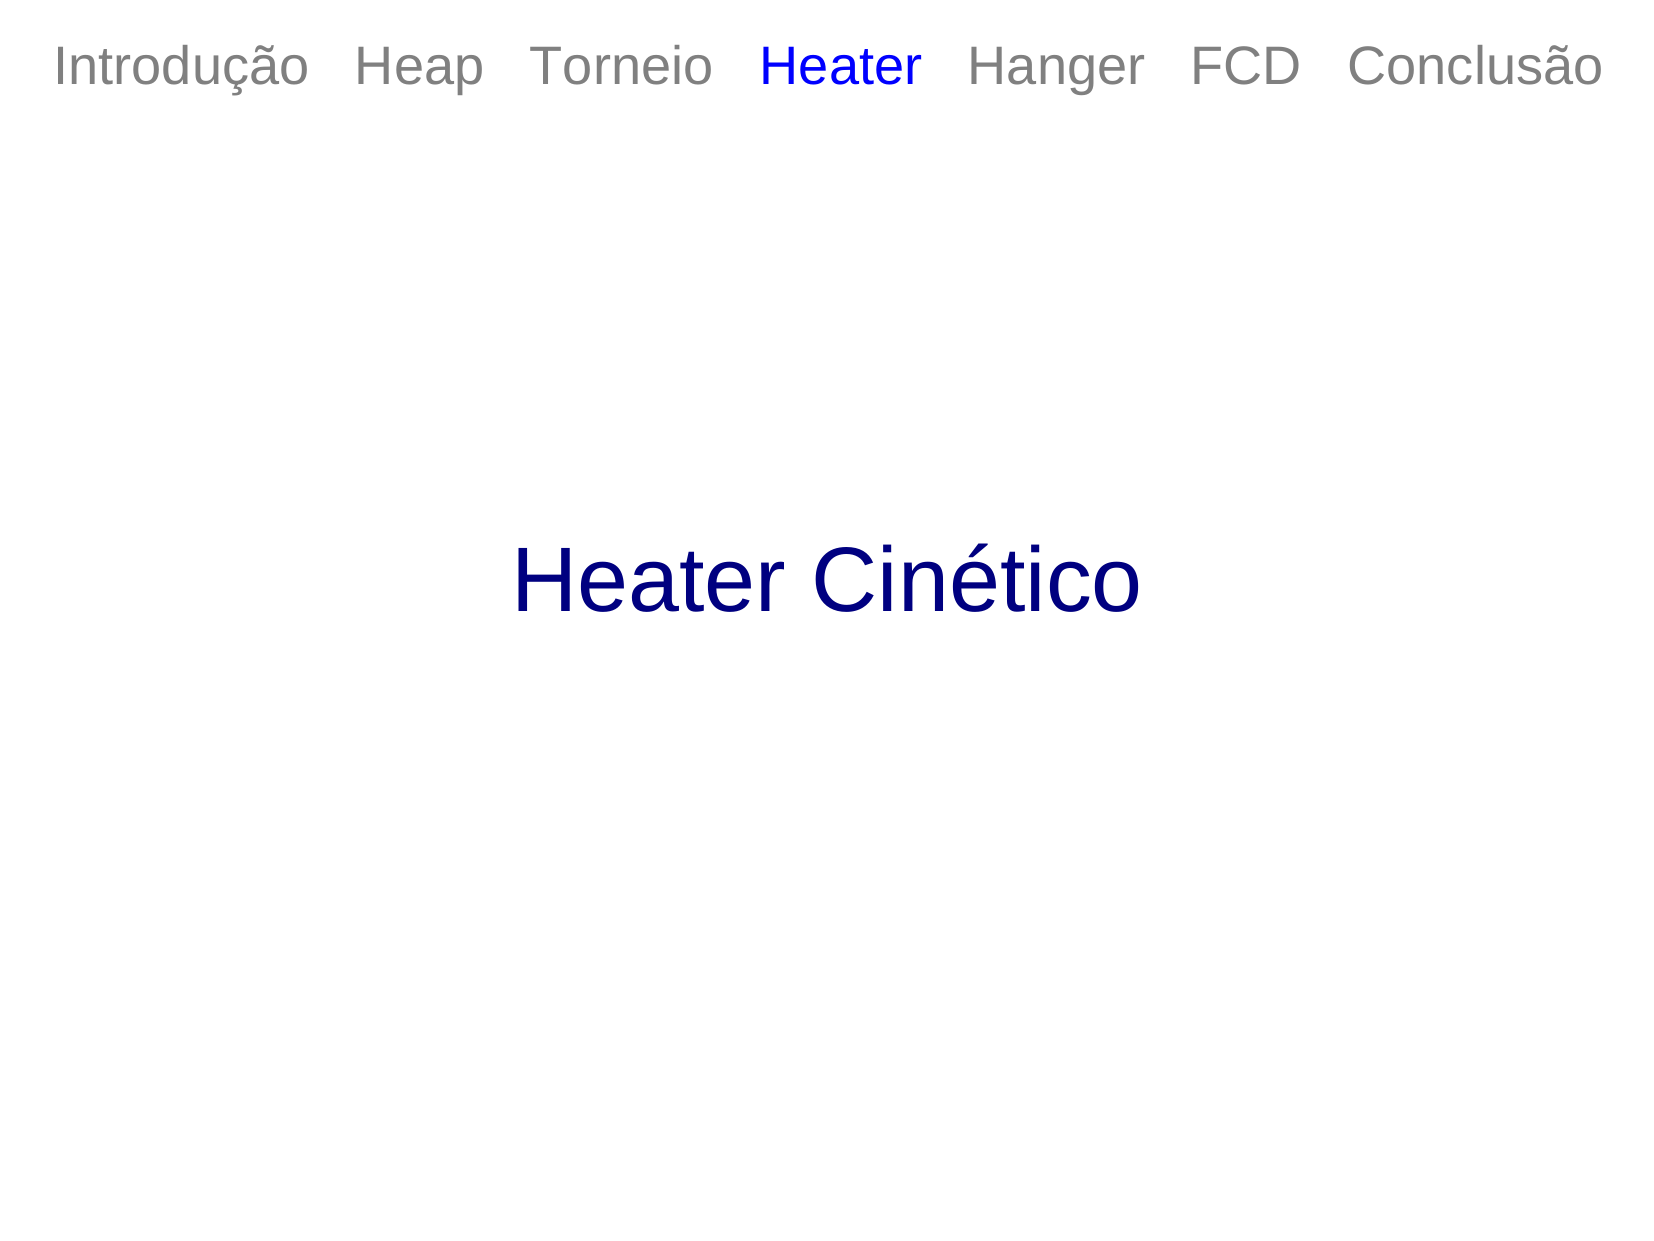

Introdução Heap Torneio Heater Hanger FCD Conclusão
# Heater Cinético